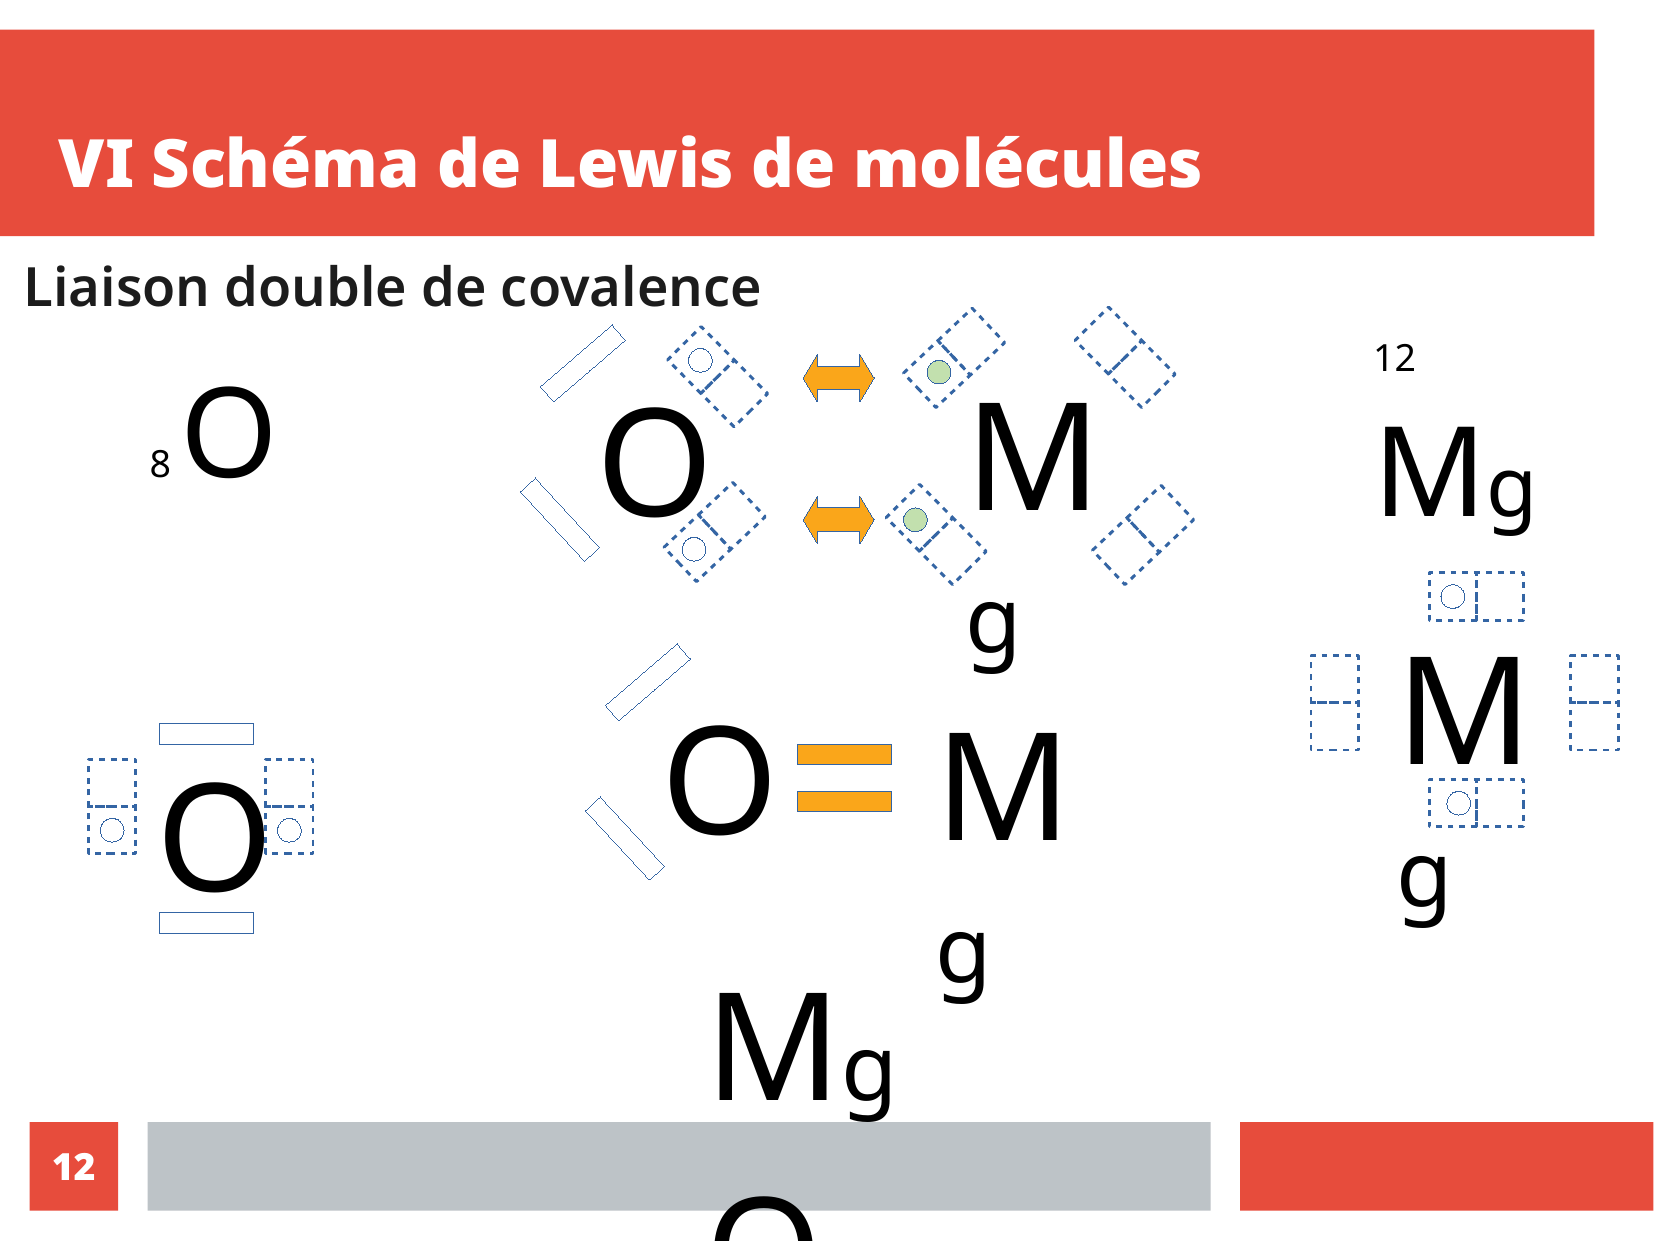

# VI Schéma de Lewis de molécules
Liaison double de covalence
Mg
12 Mg
O
8 O
Mg
O
Mg
O
MgO
12